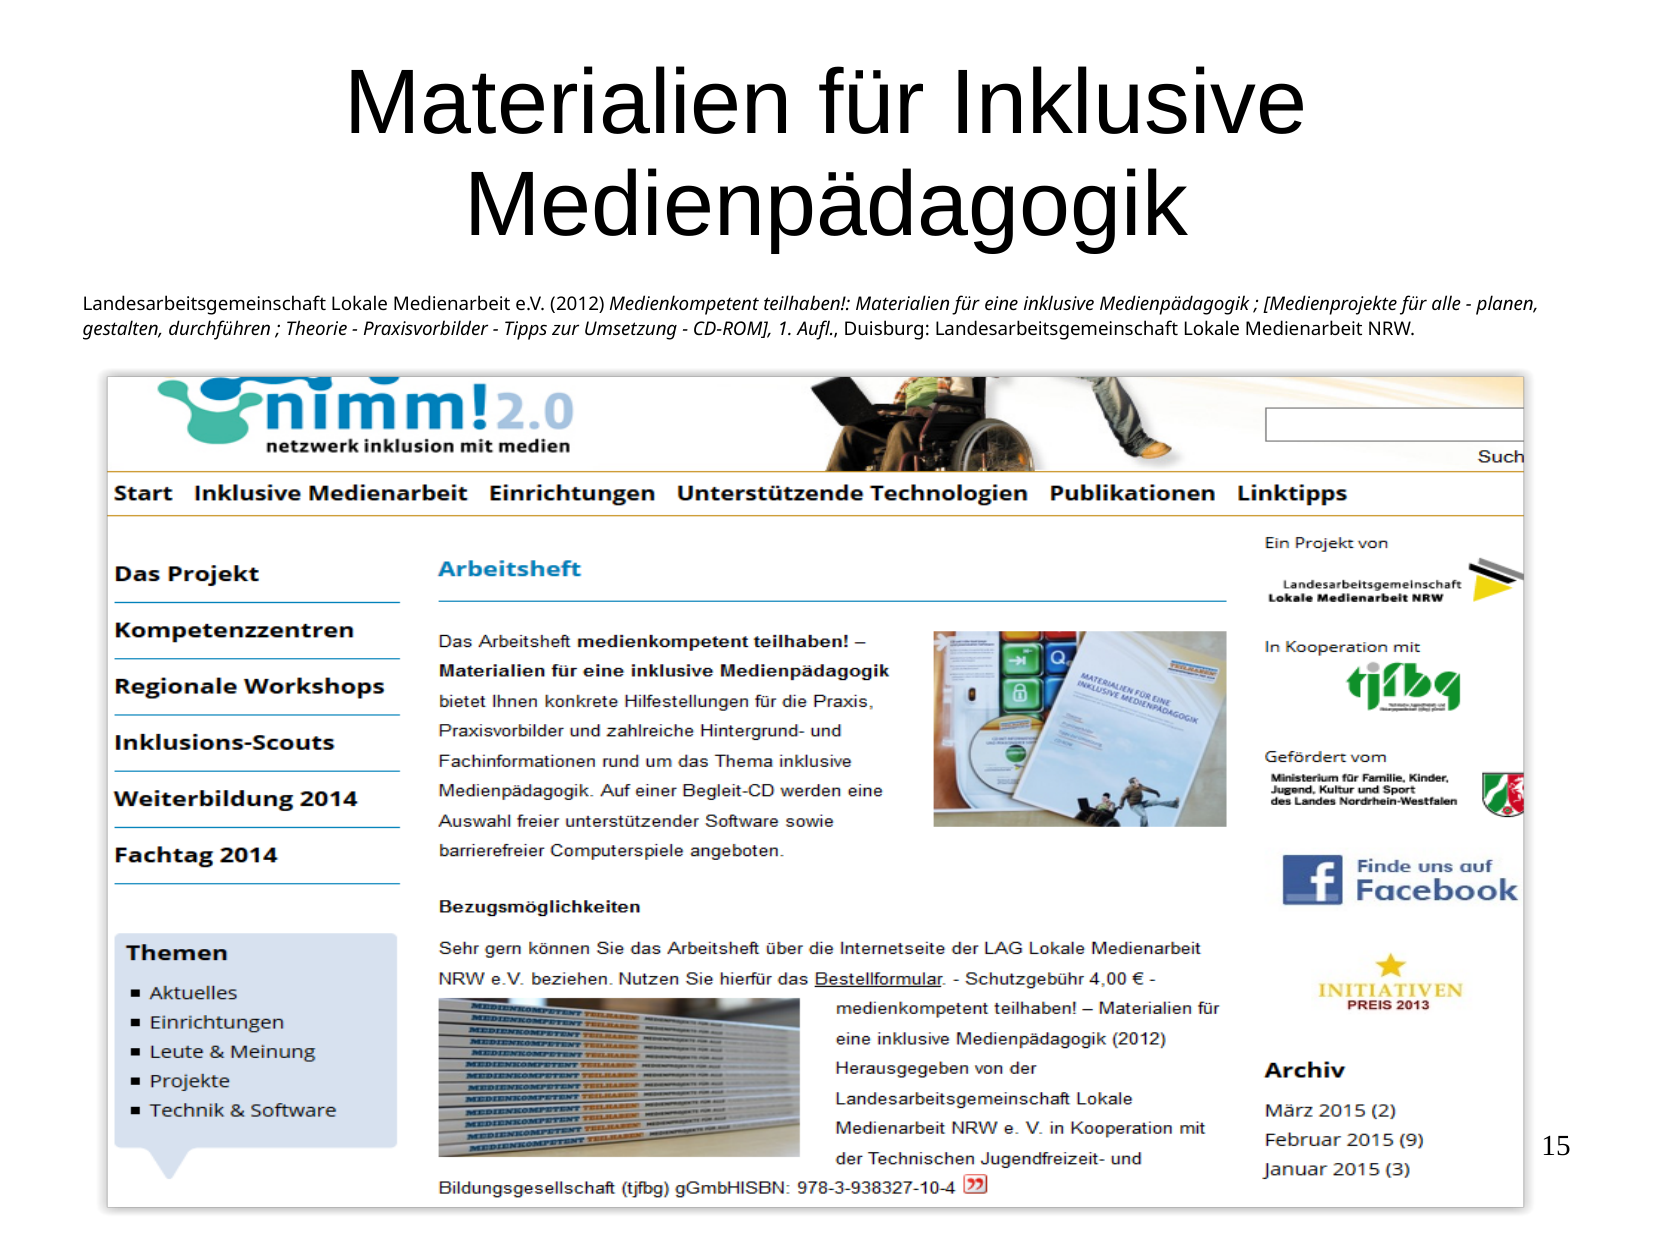

Materialien für Inklusive Medienpädagogik
# Landesarbeitsgemeinschaft Lokale Medienarbeit e.V. (2012) Medienkompetent teilhaben!: Materialien für eine inklusive Medienpädagogik ; [Medienprojekte für alle - planen, gestalten, durchführen ; Theorie - Praxisvorbilder - Tipps zur Umsetzung - CD-ROM], 1. Aufl., Duisburg: Landesarbeitsgemeinschaft Lokale Medienarbeit NRW.
15